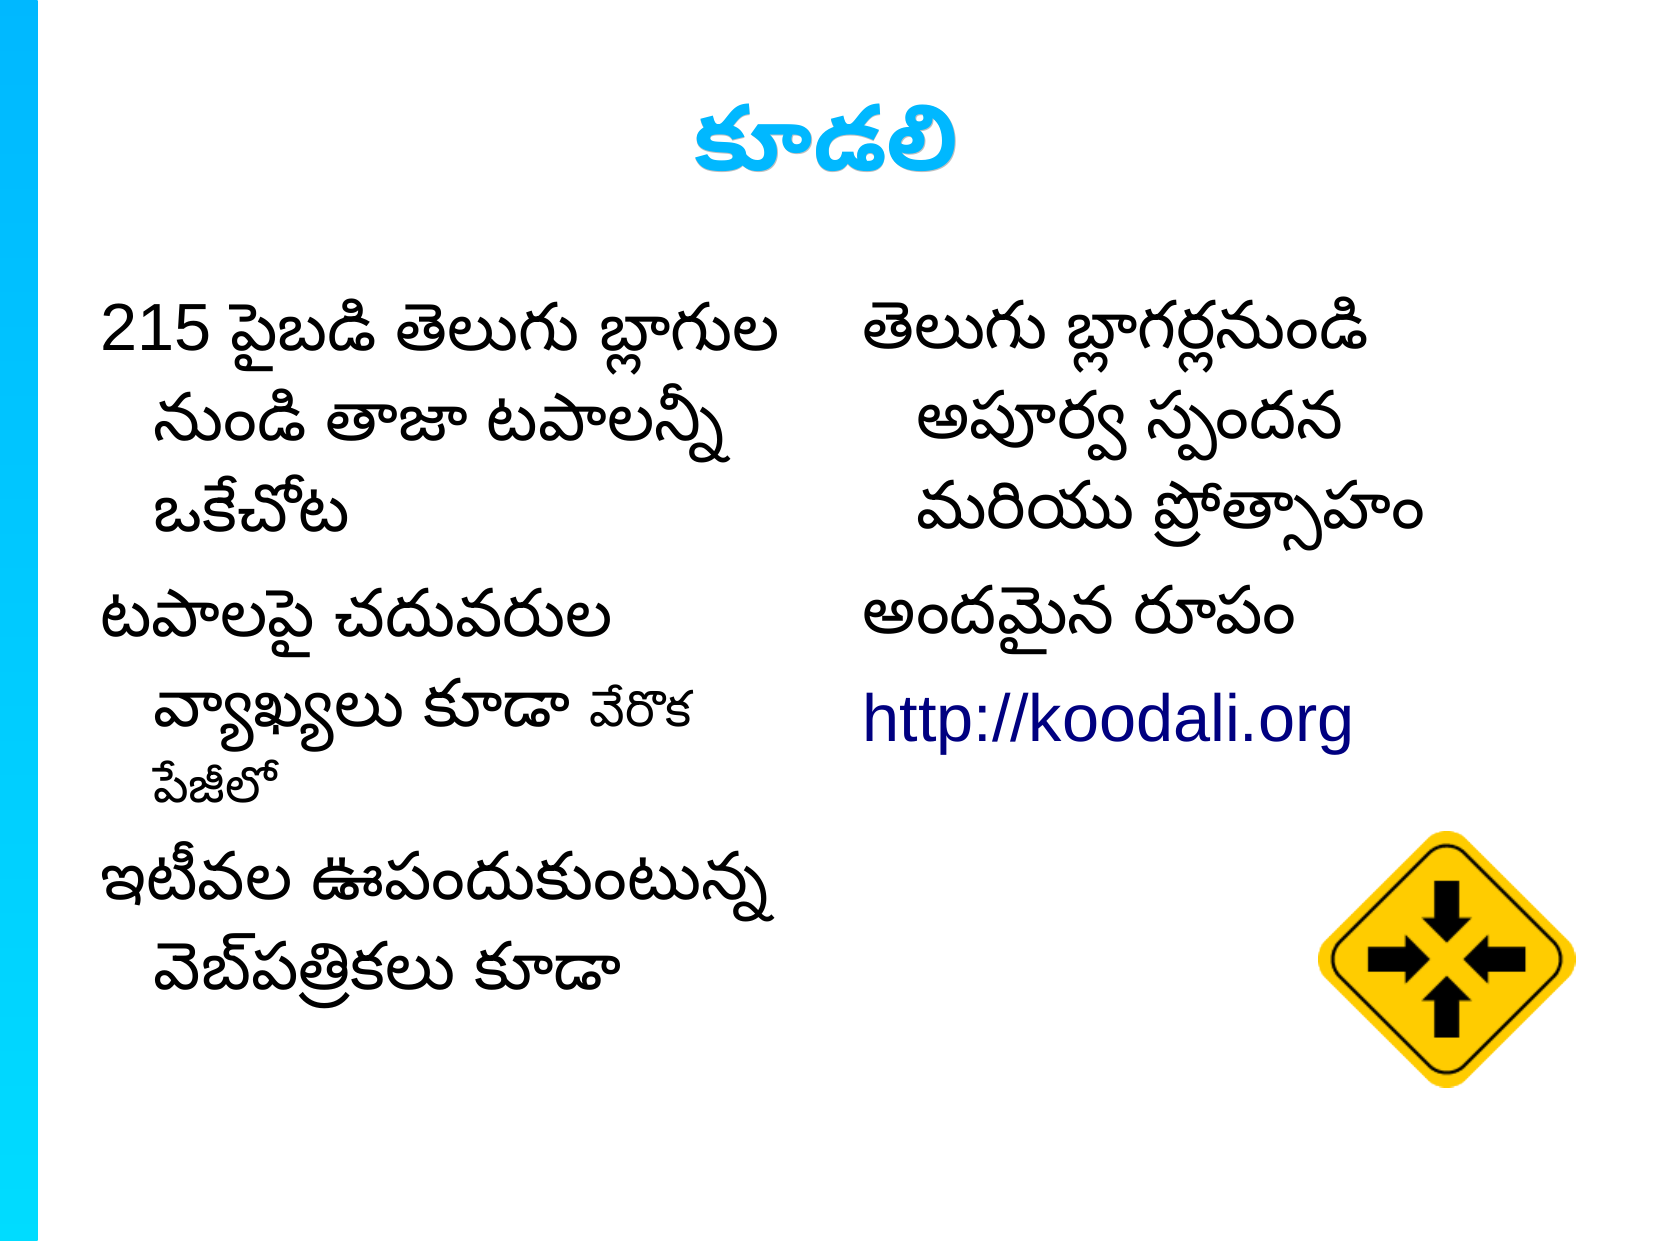

# కూడలి
215 పైబడి తెలుగు బ్లాగుల నుండి తాజా టపాలన్నీ ఒకేచోట
టపాలపై చదువరుల వ్యాఖ్యలు కూడా వేరొక పేజీలో
ఇటీవల ఊపందుకుంటున్న వెబ్‌పత్రికలు కూడా
తెలుగు బ్లాగర్లనుండి అపూర్వ స్పందన మరియు ప్రోత్సాహం
అందమైన రూపం
http://koodali.org